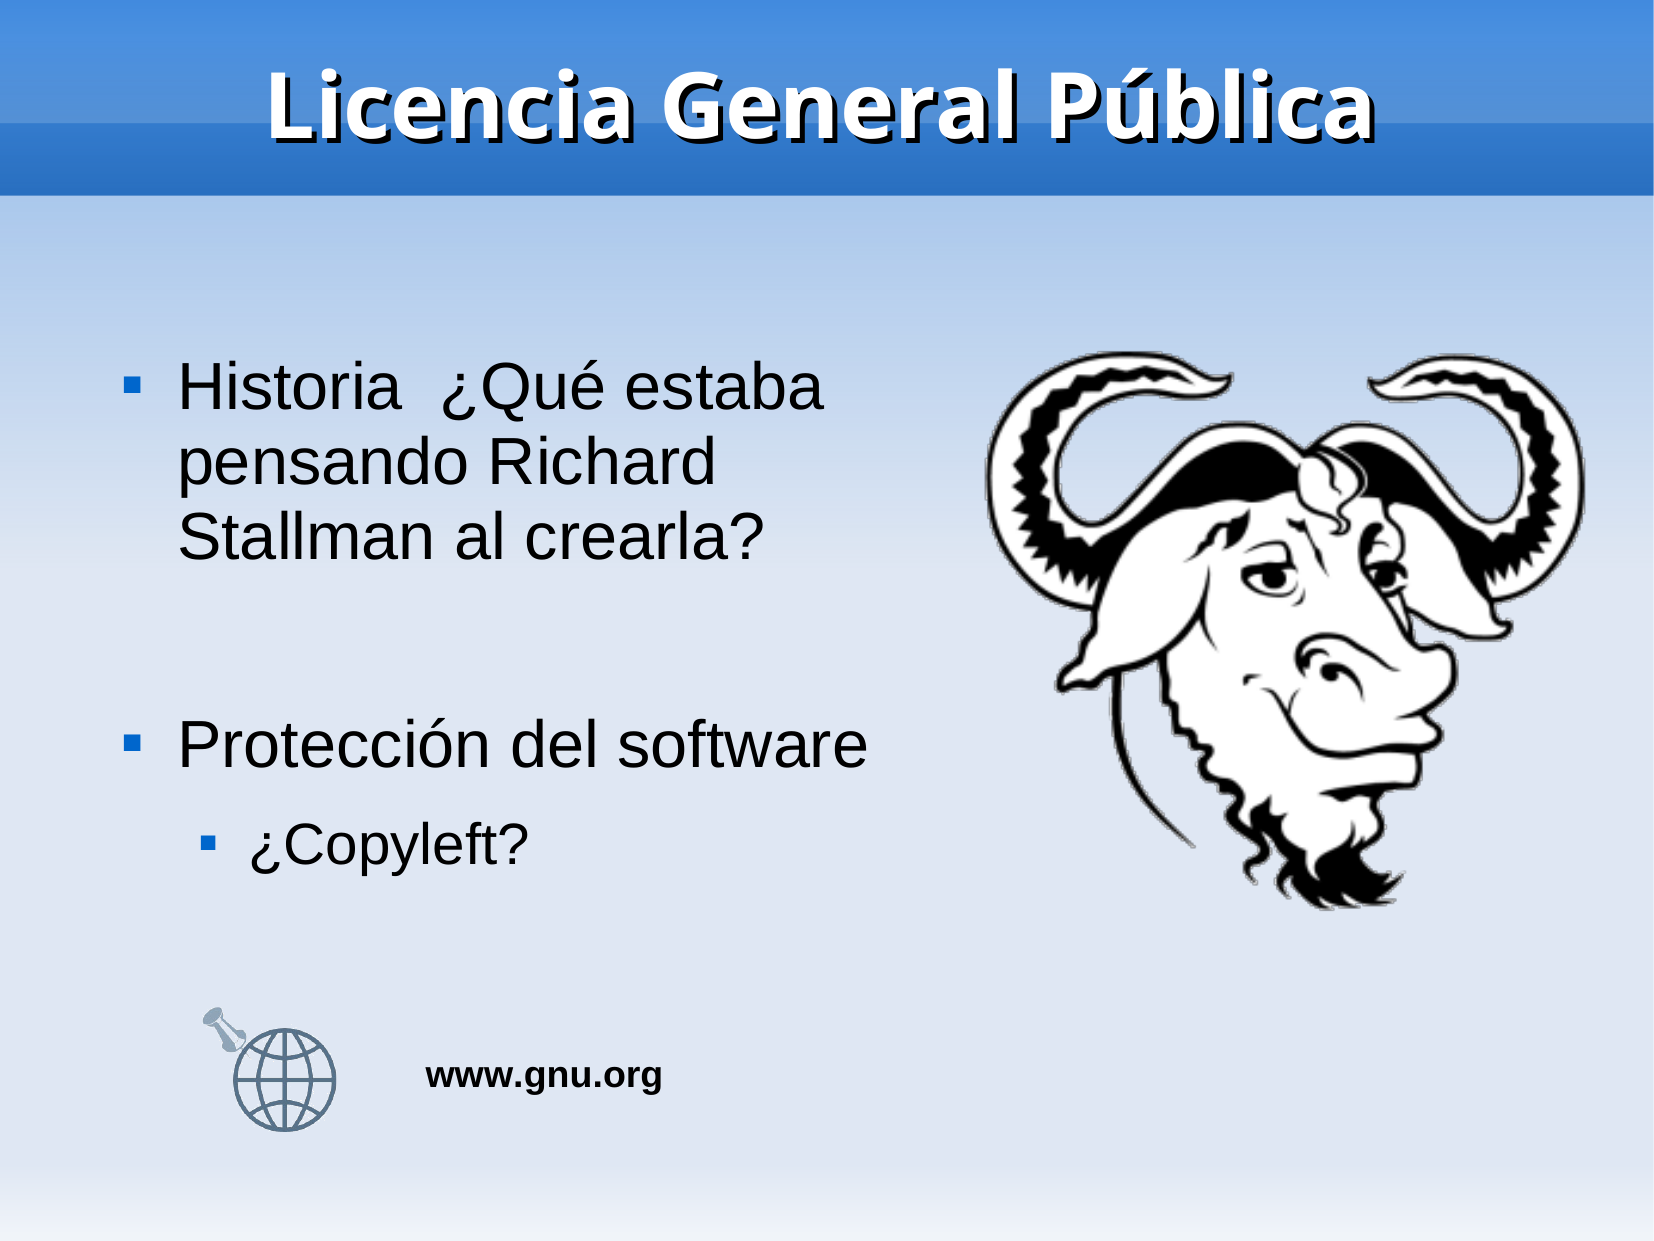

# Licencia General Pública
Historia ¿Qué estaba pensando Richard Stallman al crearla?
Protección del software
¿Copyleft?
www.gnu.org